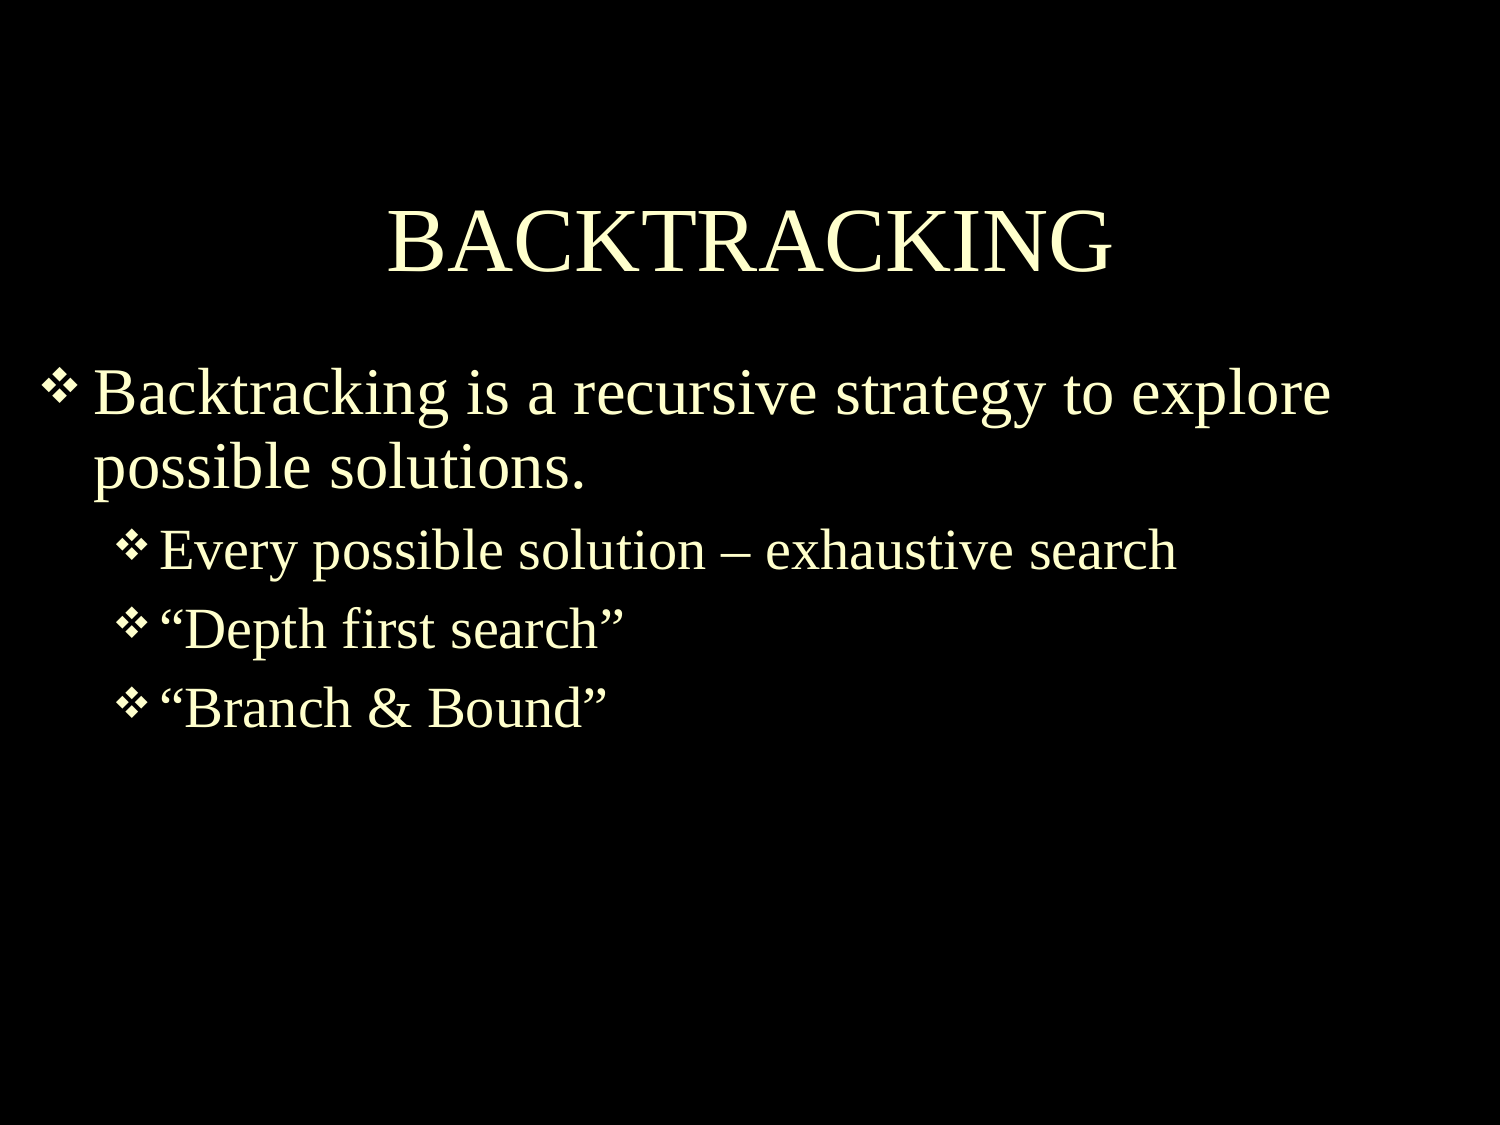

# BACKTRACKING
Backtracking is a recursive strategy to explore possible solutions.
Every possible solution – exhaustive search
“Depth first search”
“Branch & Bound”